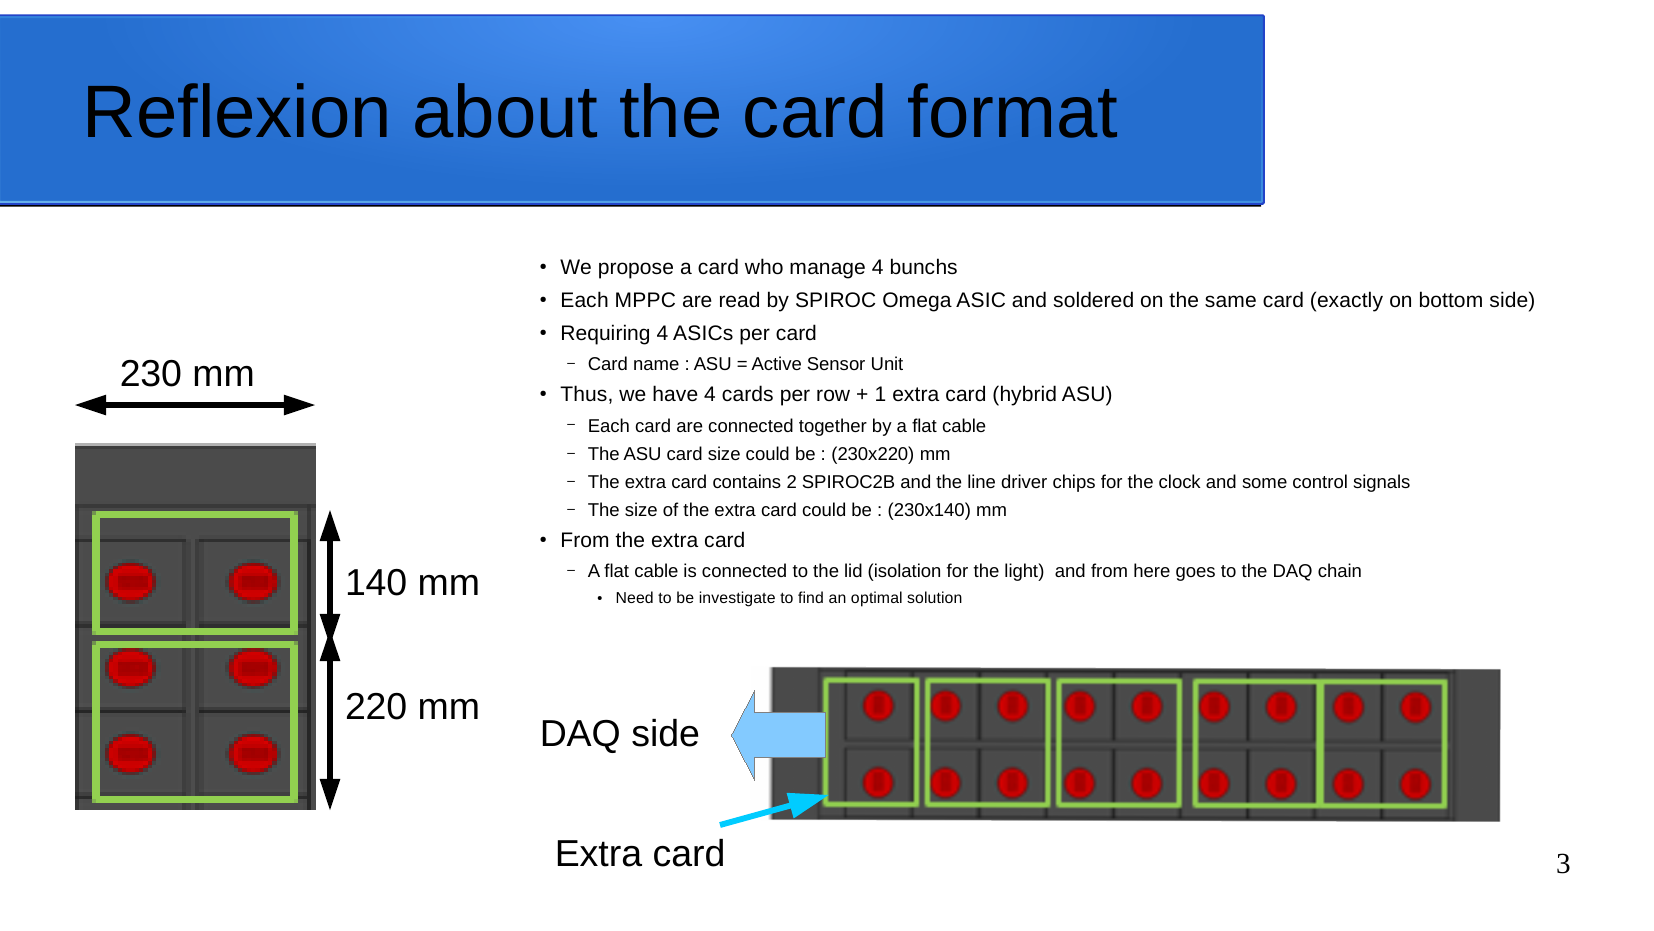

# Reflexion about the card format
We propose a card who manage 4 bunchs
Each MPPC are read by SPIROC Omega ASIC and soldered on the same card (exactly on bottom side)
Requiring 4 ASICs per card
Card name : ASU = Active Sensor Unit
Thus, we have 4 cards per row + 1 extra card (hybrid ASU)
Each card are connected together by a flat cable
The ASU card size could be : (230x220) mm
The extra card contains 2 SPIROC2B and the line driver chips for the clock and some control signals
The size of the extra card could be : (230x140) mm
From the extra card
A flat cable is connected to the lid (isolation for the light) and from here goes to the DAQ chain
Need to be investigate to find an optimal solution
230 mm
140 mm
220 mm
DAQ side
Extra card
3